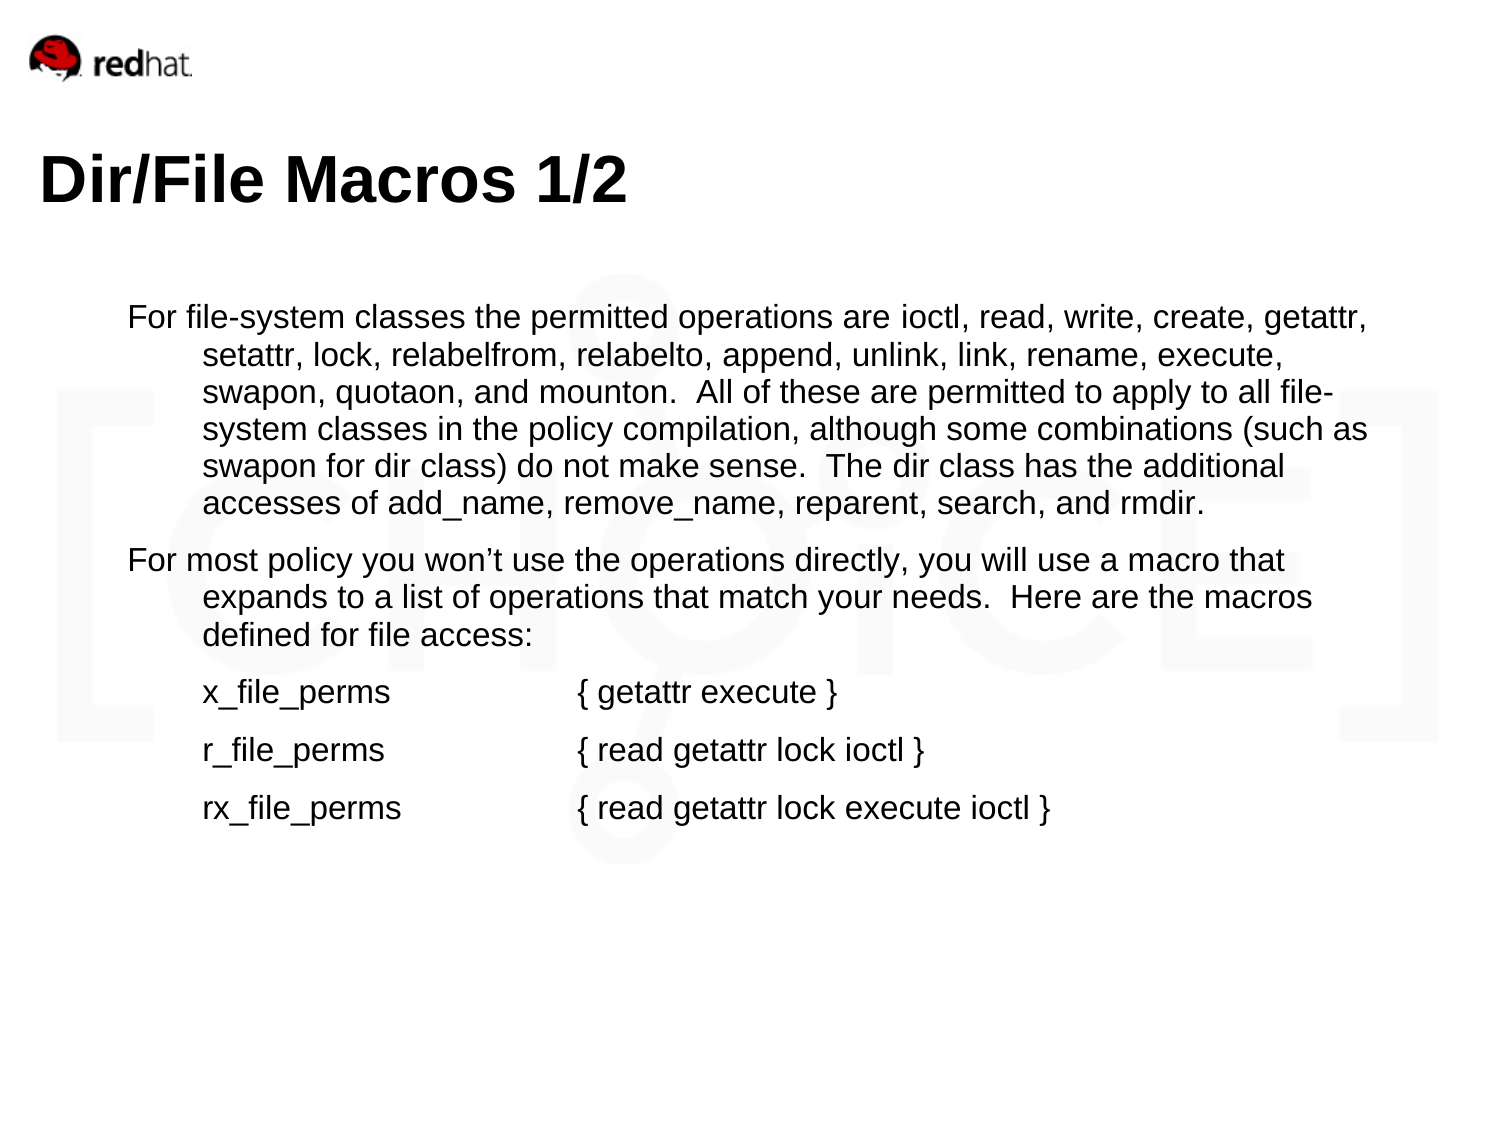

# Dir/File Macros 1/2
For file-system classes the permitted operations are ioctl, read, write, create, getattr, setattr, lock, relabelfrom, relabelto, append, unlink, link, rename, execute, swapon, quotaon, and mounton. All of these are permitted to apply to all file-system classes in the policy compilation, although some combinations (such as swapon for dir class) do not make sense. The dir class has the additional accesses of add_name, remove_name, reparent, search, and rmdir.
For most policy you won’t use the operations directly, you will use a macro that expands to a list of operations that match your needs. Here are the macros defined for file access:
	x_file_perms		{ getattr execute }
	r_file_perms		{ read getattr lock ioctl }
	rx_file_perms		{ read getattr lock execute ioctl }